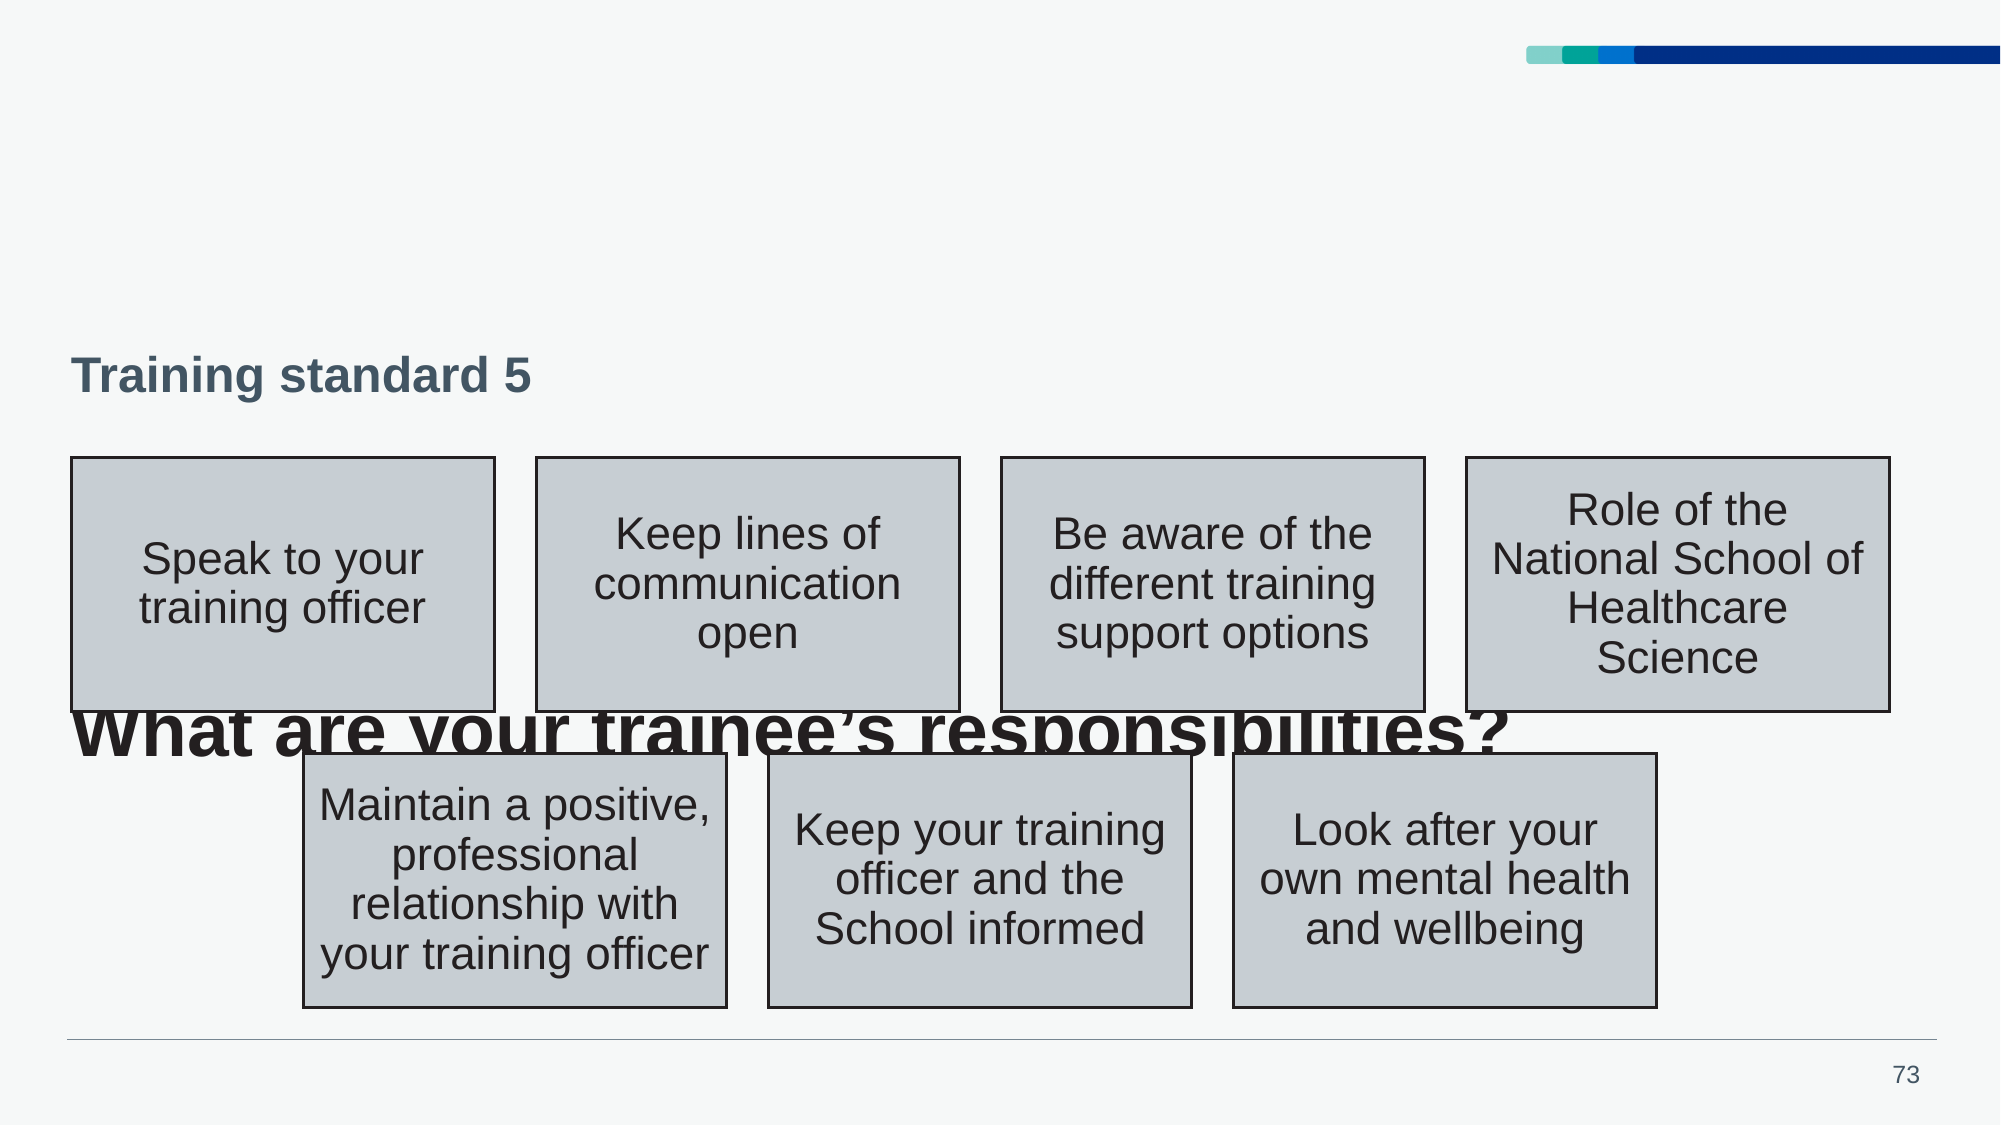

# Training standard 5
What are your trainee’s responsibilities?
Speak to your training officer
Keep lines of communication open
Be aware of the different training support options
Role of the National School of Healthcare Science
Maintain a positive, professional relationship with your training officer
Keep your training officer and the School informed
Look after your own mental health and wellbeing